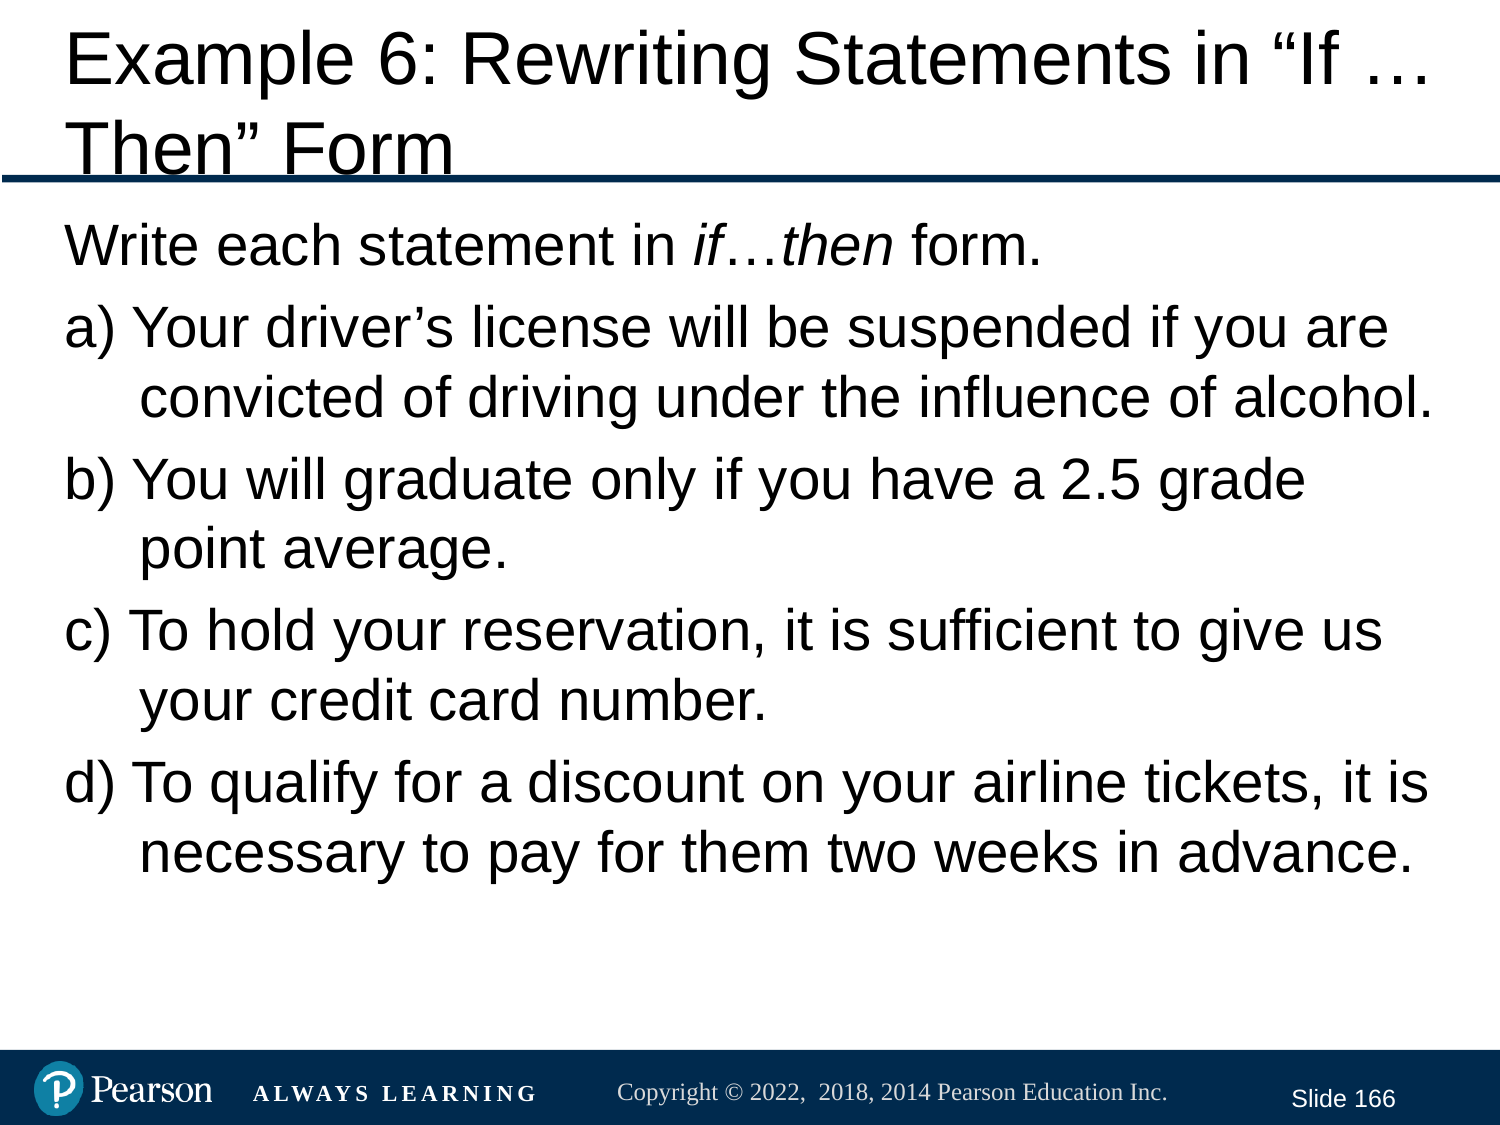

# Example 6: Rewriting Statements in “If … Then” Form
Write each statement in if…then form.
a) Your driver’s license will be suspended if you are convicted of driving under the influence of alcohol.
b) You will graduate only if you have a 2.5 grade point average.
c) To hold your reservation, it is sufficient to give us your credit card number.
d) To qualify for a discount on your airline tickets, it is necessary to pay for them two weeks in advance.